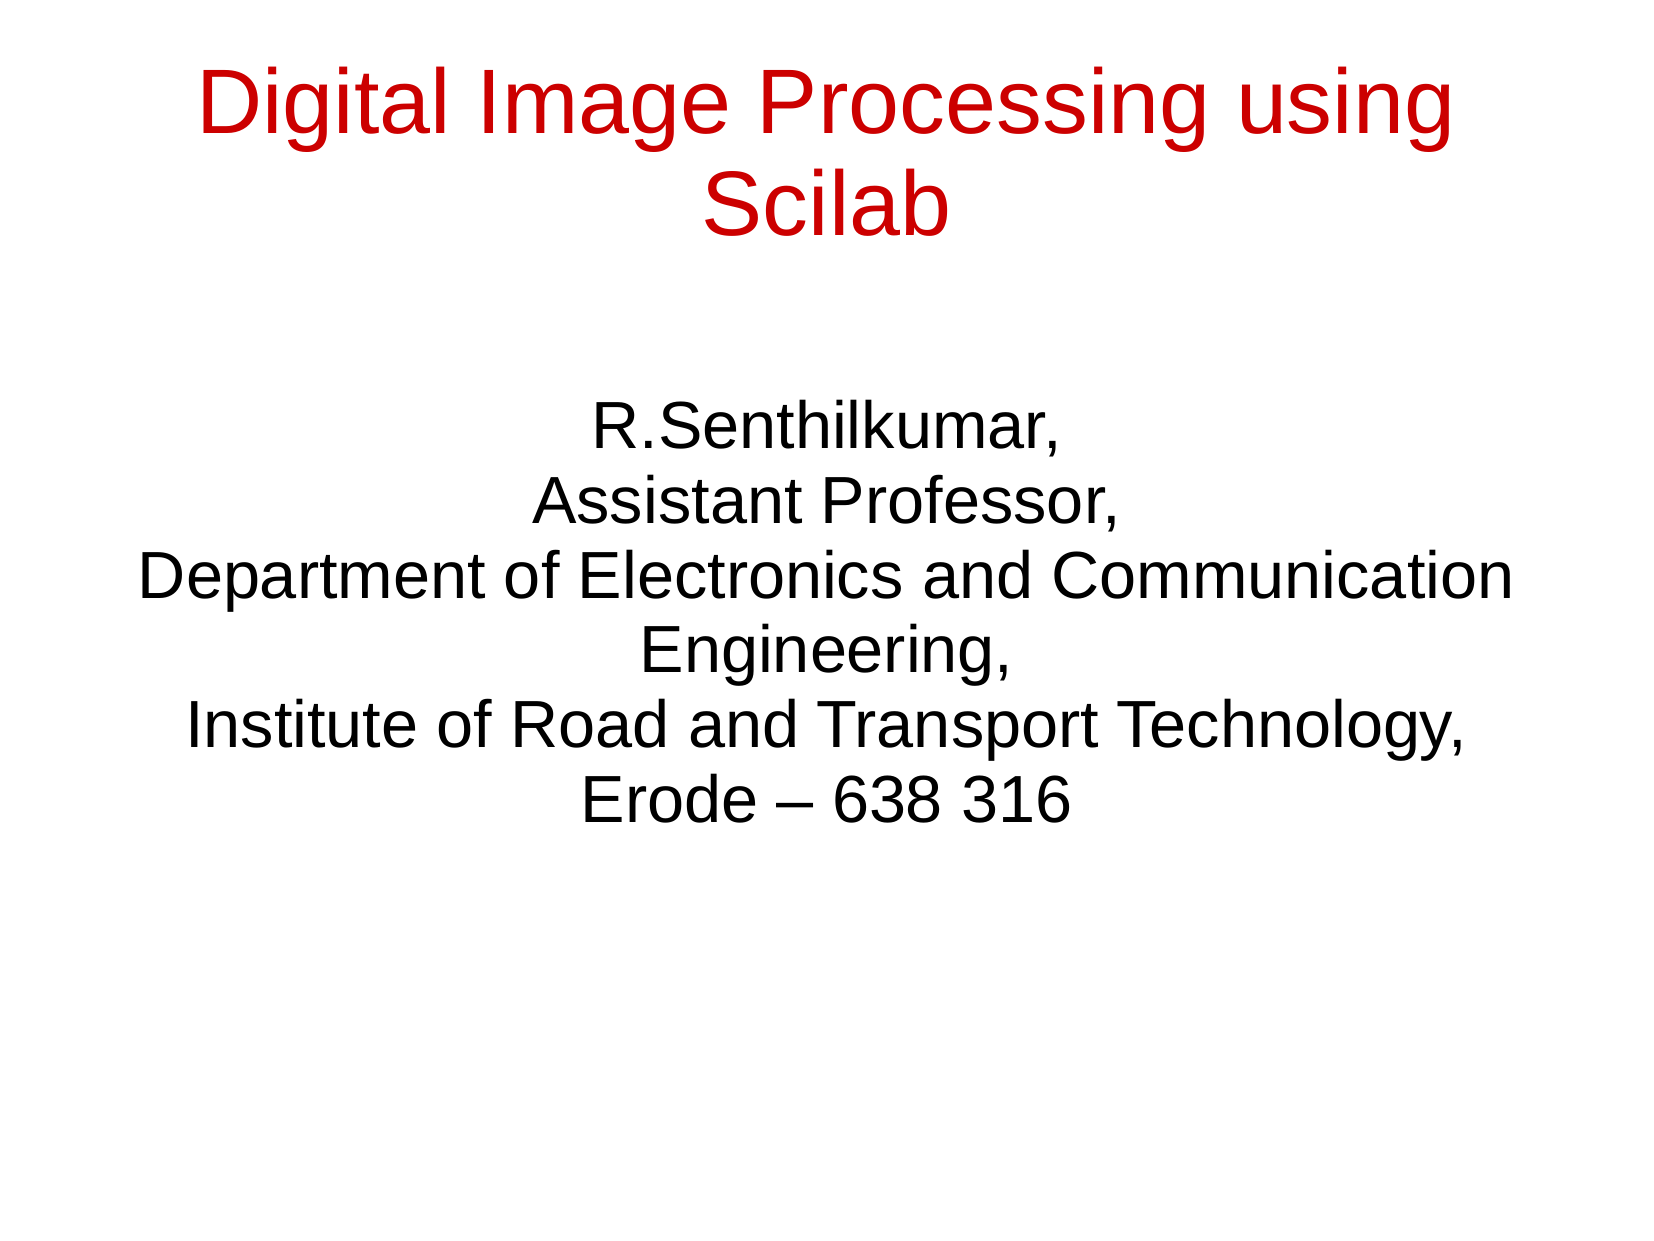

# Digital Image Processing using Scilab
R.Senthilkumar,
Assistant Professor,
Department of Electronics and Communication Engineering,
Institute of Road and Transport Technology,
Erode – 638 316